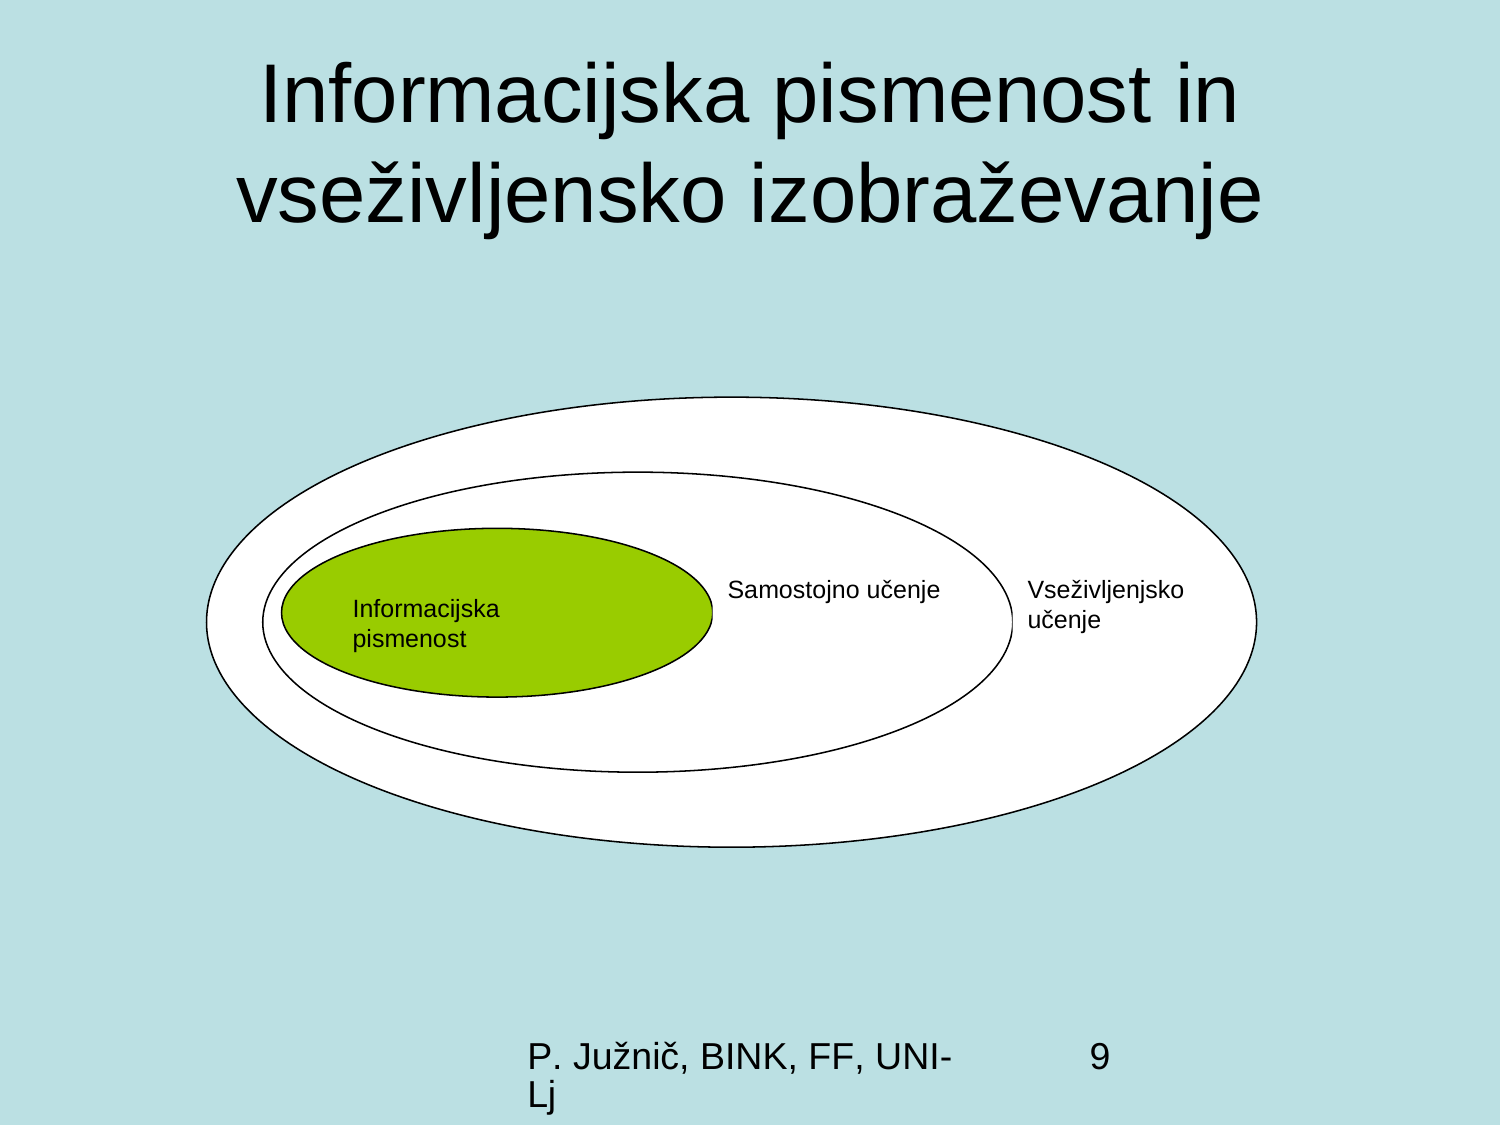

# Informacijska pismenost in vseživljensko izobraževanje
Samostojno učenje
Vseživljenjsko učenje
Informacijska pismenost
P. Južnič, BINK, FF, UNI-Lj
9